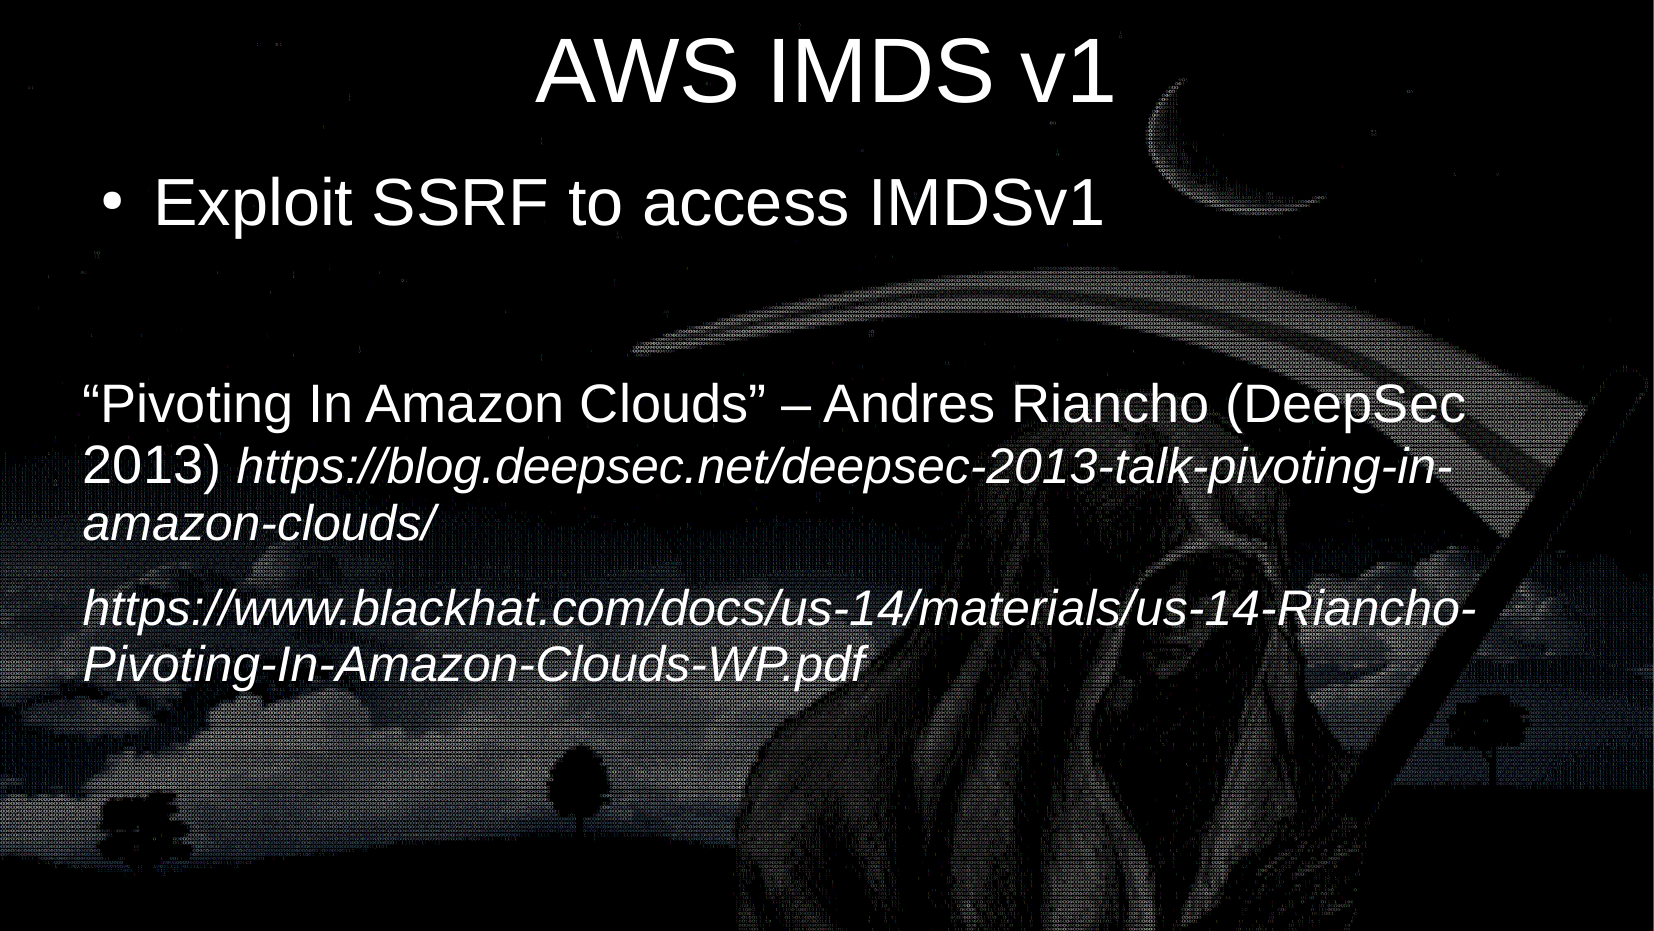

# AWS IMDS v1
Exploit SSRF to access IMDSv1
“Pivoting In Amazon Clouds” – Andres Riancho (DeepSec 2013) https://blog.deepsec.net/deepsec-2013-talk-pivoting-in-amazon-clouds/
https://www.blackhat.com/docs/us-14/materials/us-14-Riancho-Pivoting-In-Amazon-Clouds-WP.pdf